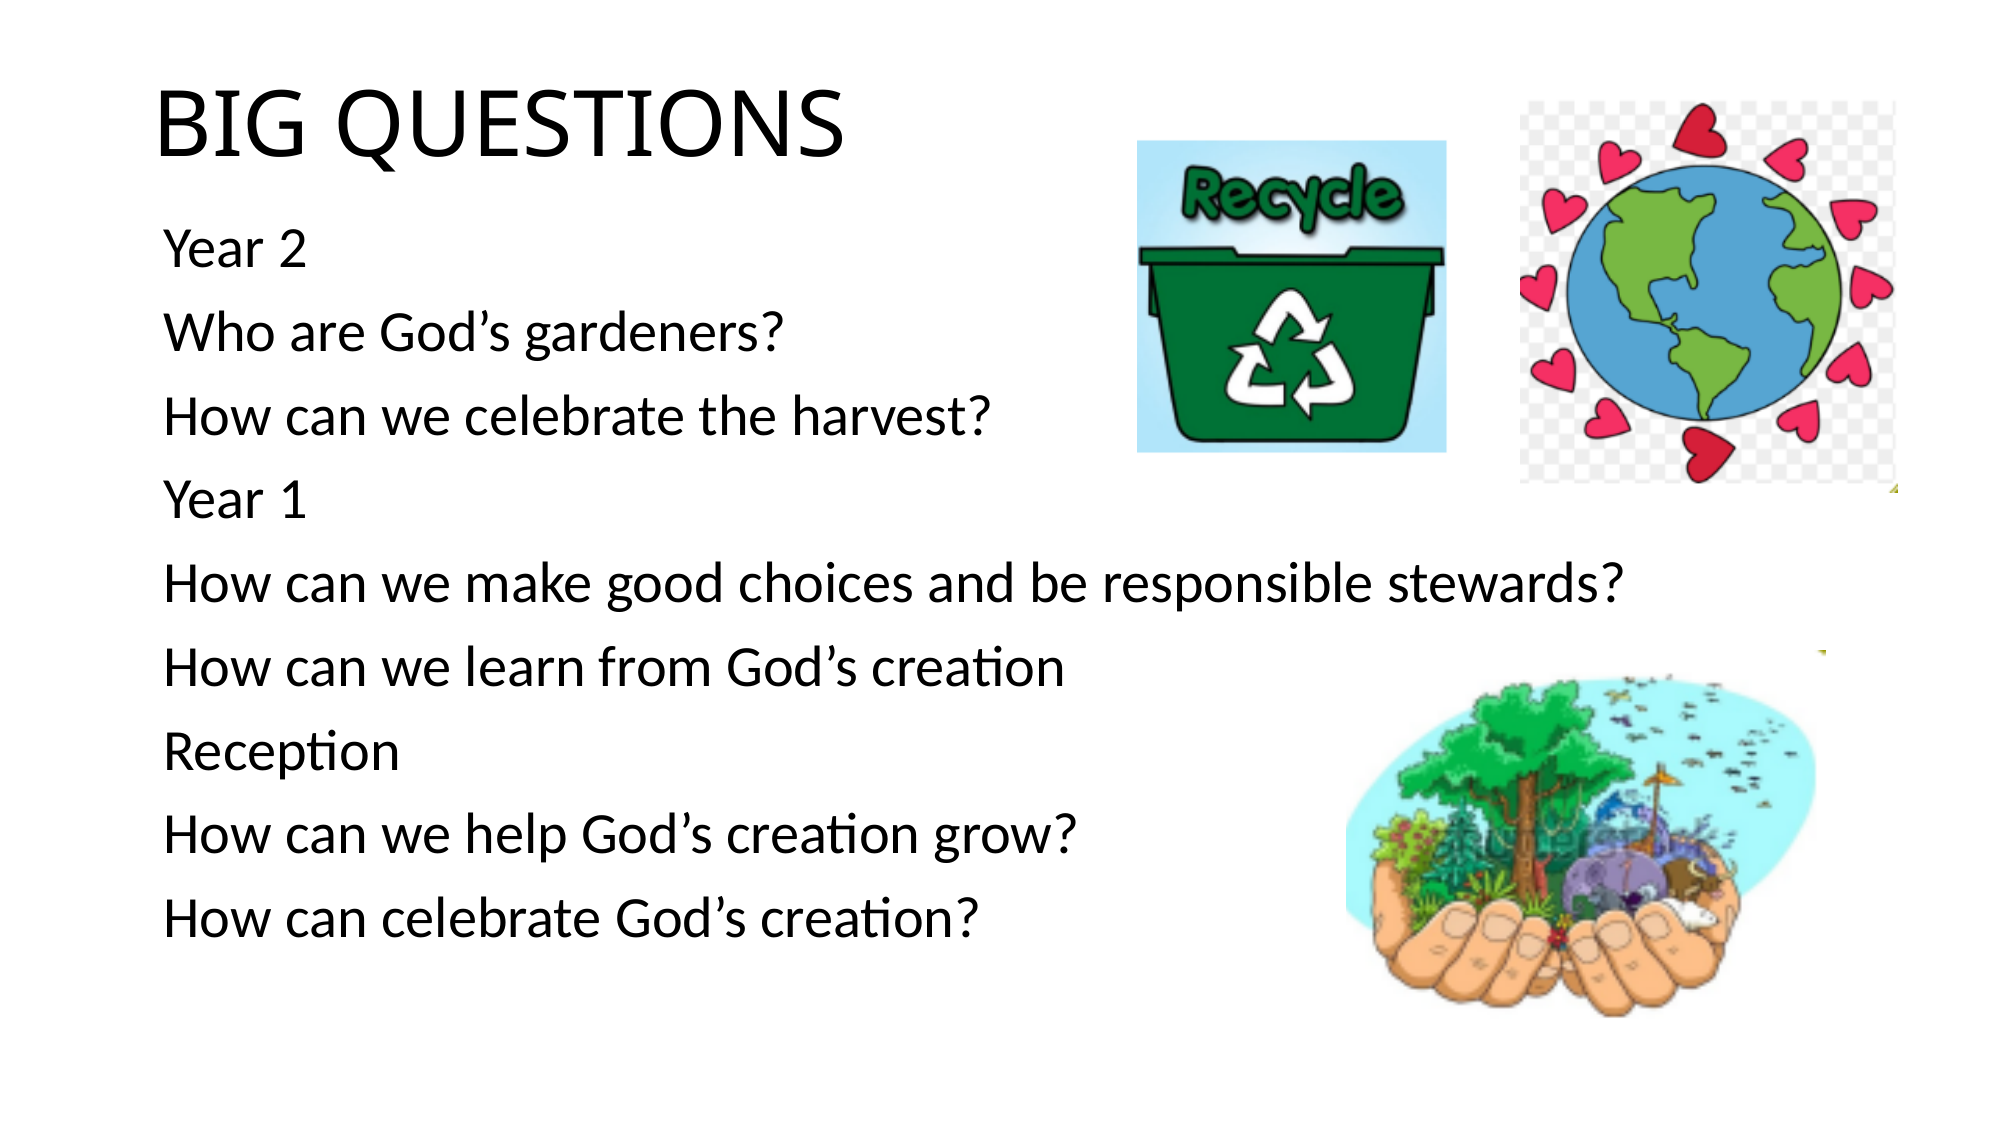

# BIG QUESTIONS
Year 2
Who are God’s gardeners?
How can we celebrate the harvest?
Year 1
How can we make good choices and be responsible stewards?
How can we learn from God’s creation
Reception
How can we help God’s creation grow?
How can celebrate God’s creation?